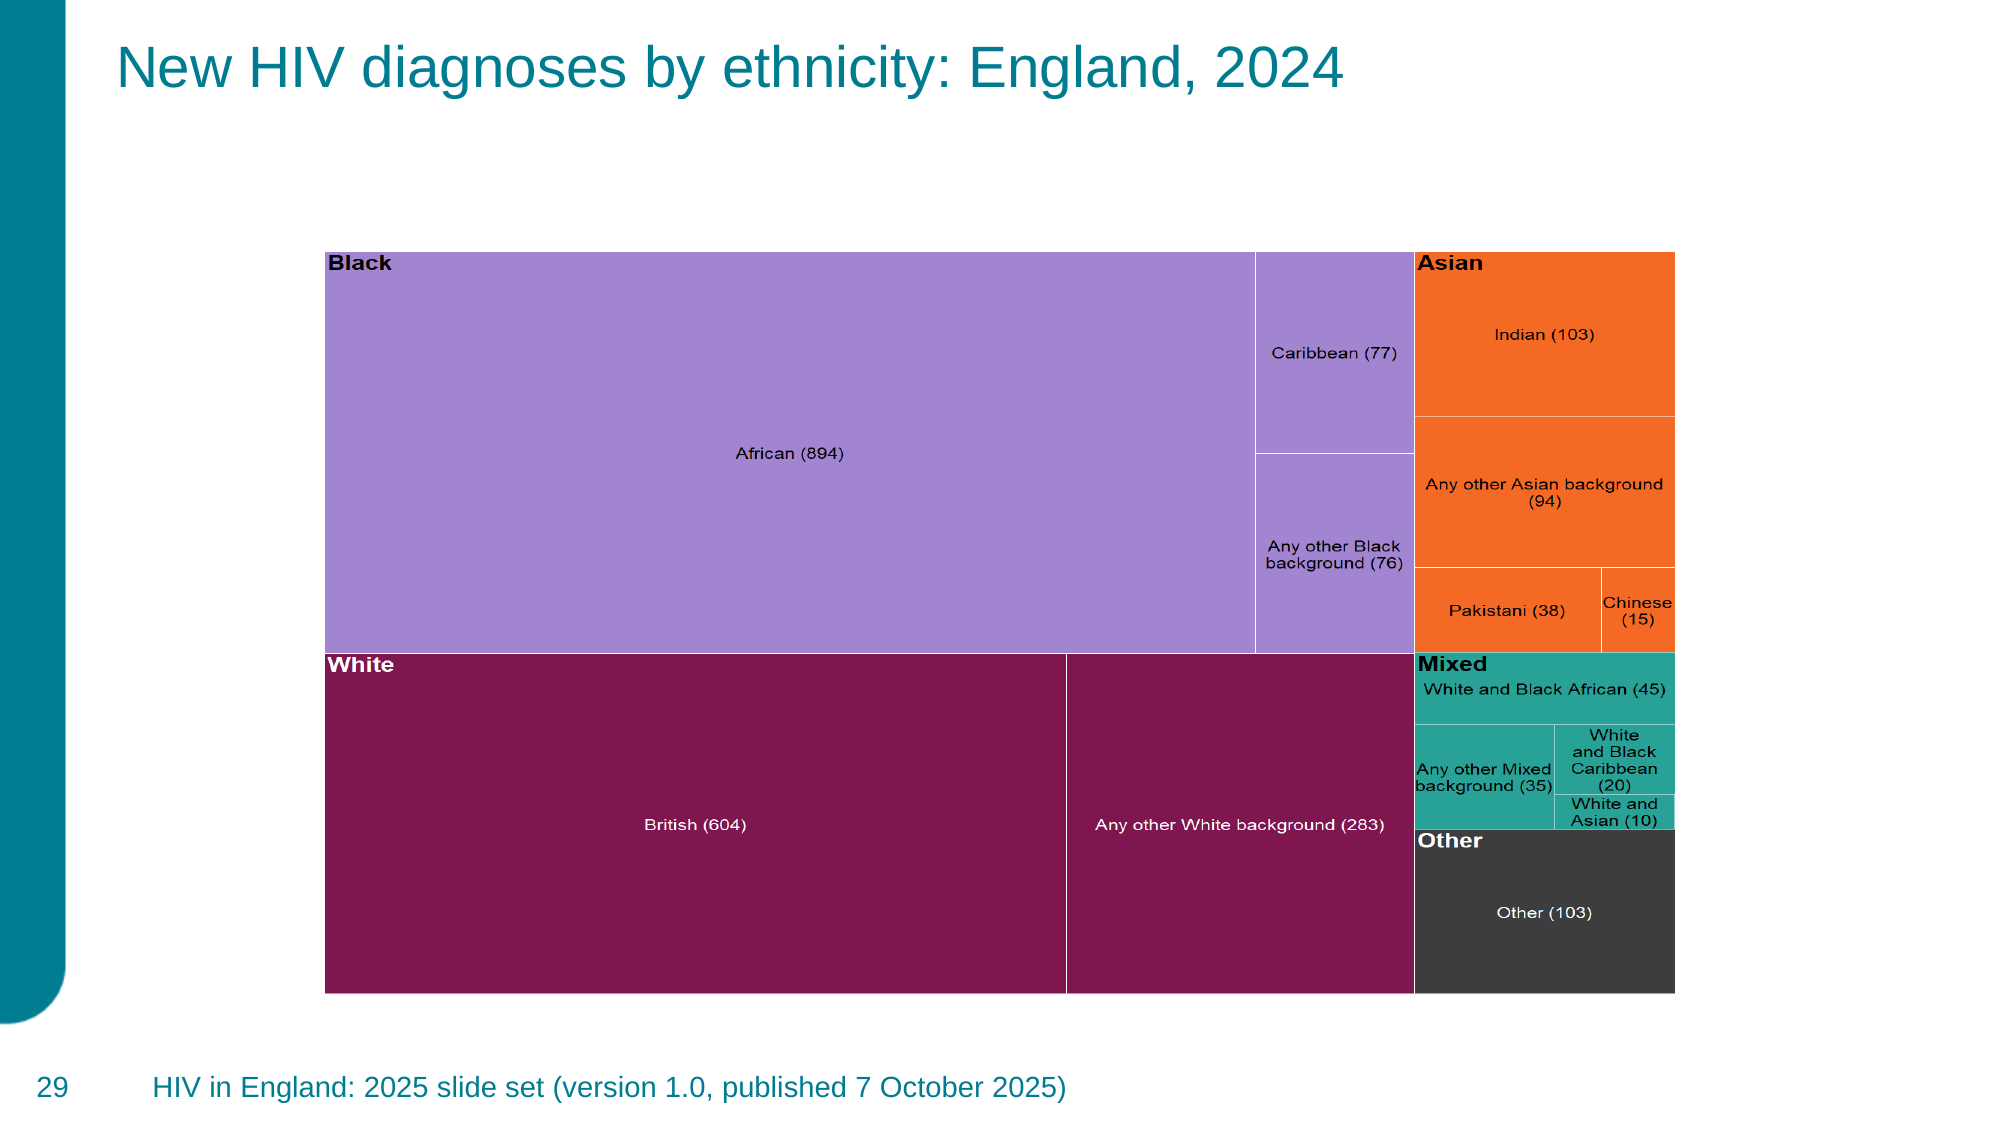

# New HIV diagnoses by ethnicity: England, 2024
28
HIV in England: 2025 slide set (version 1.0, published 7 October 2025)